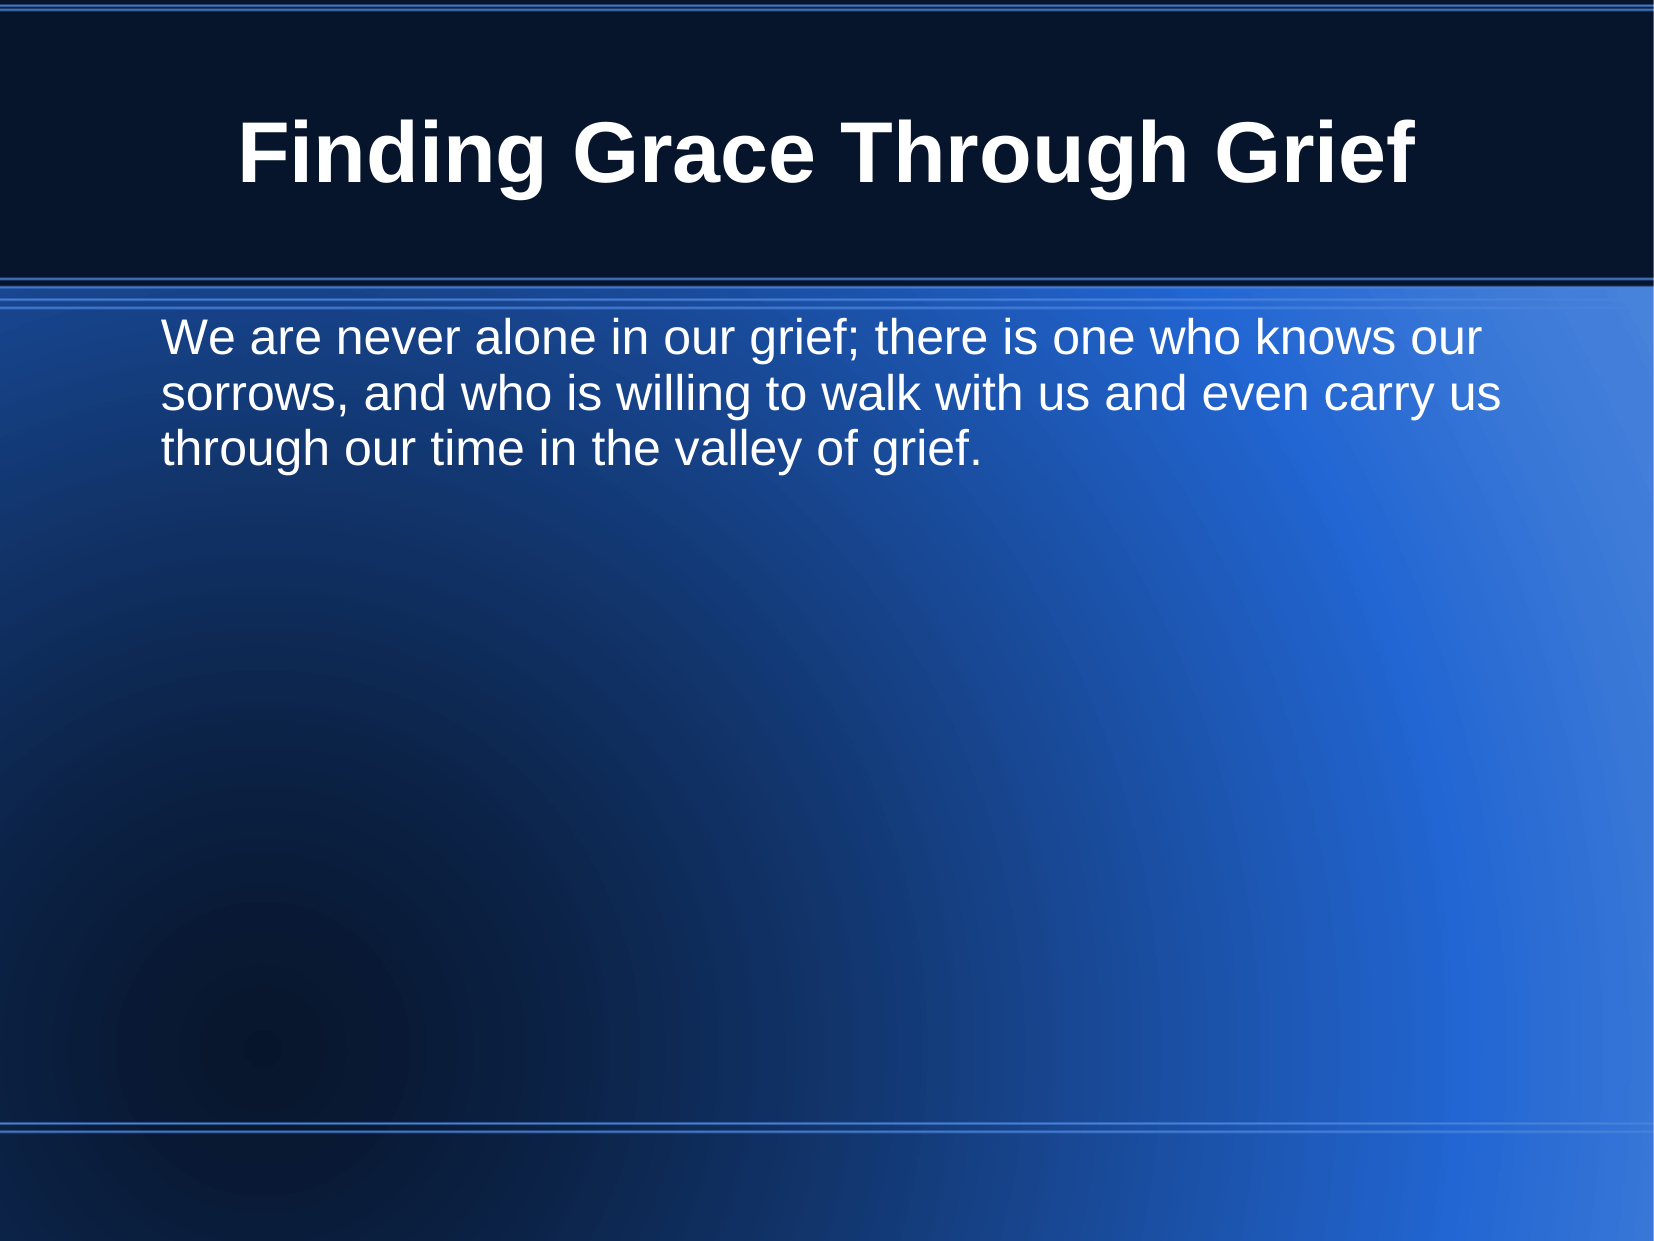

# Finding Grace Through Grief
We are never alone in our grief; there is one who knows our sorrows, and who is willing to walk with us and even carry us through our time in the valley of grief.